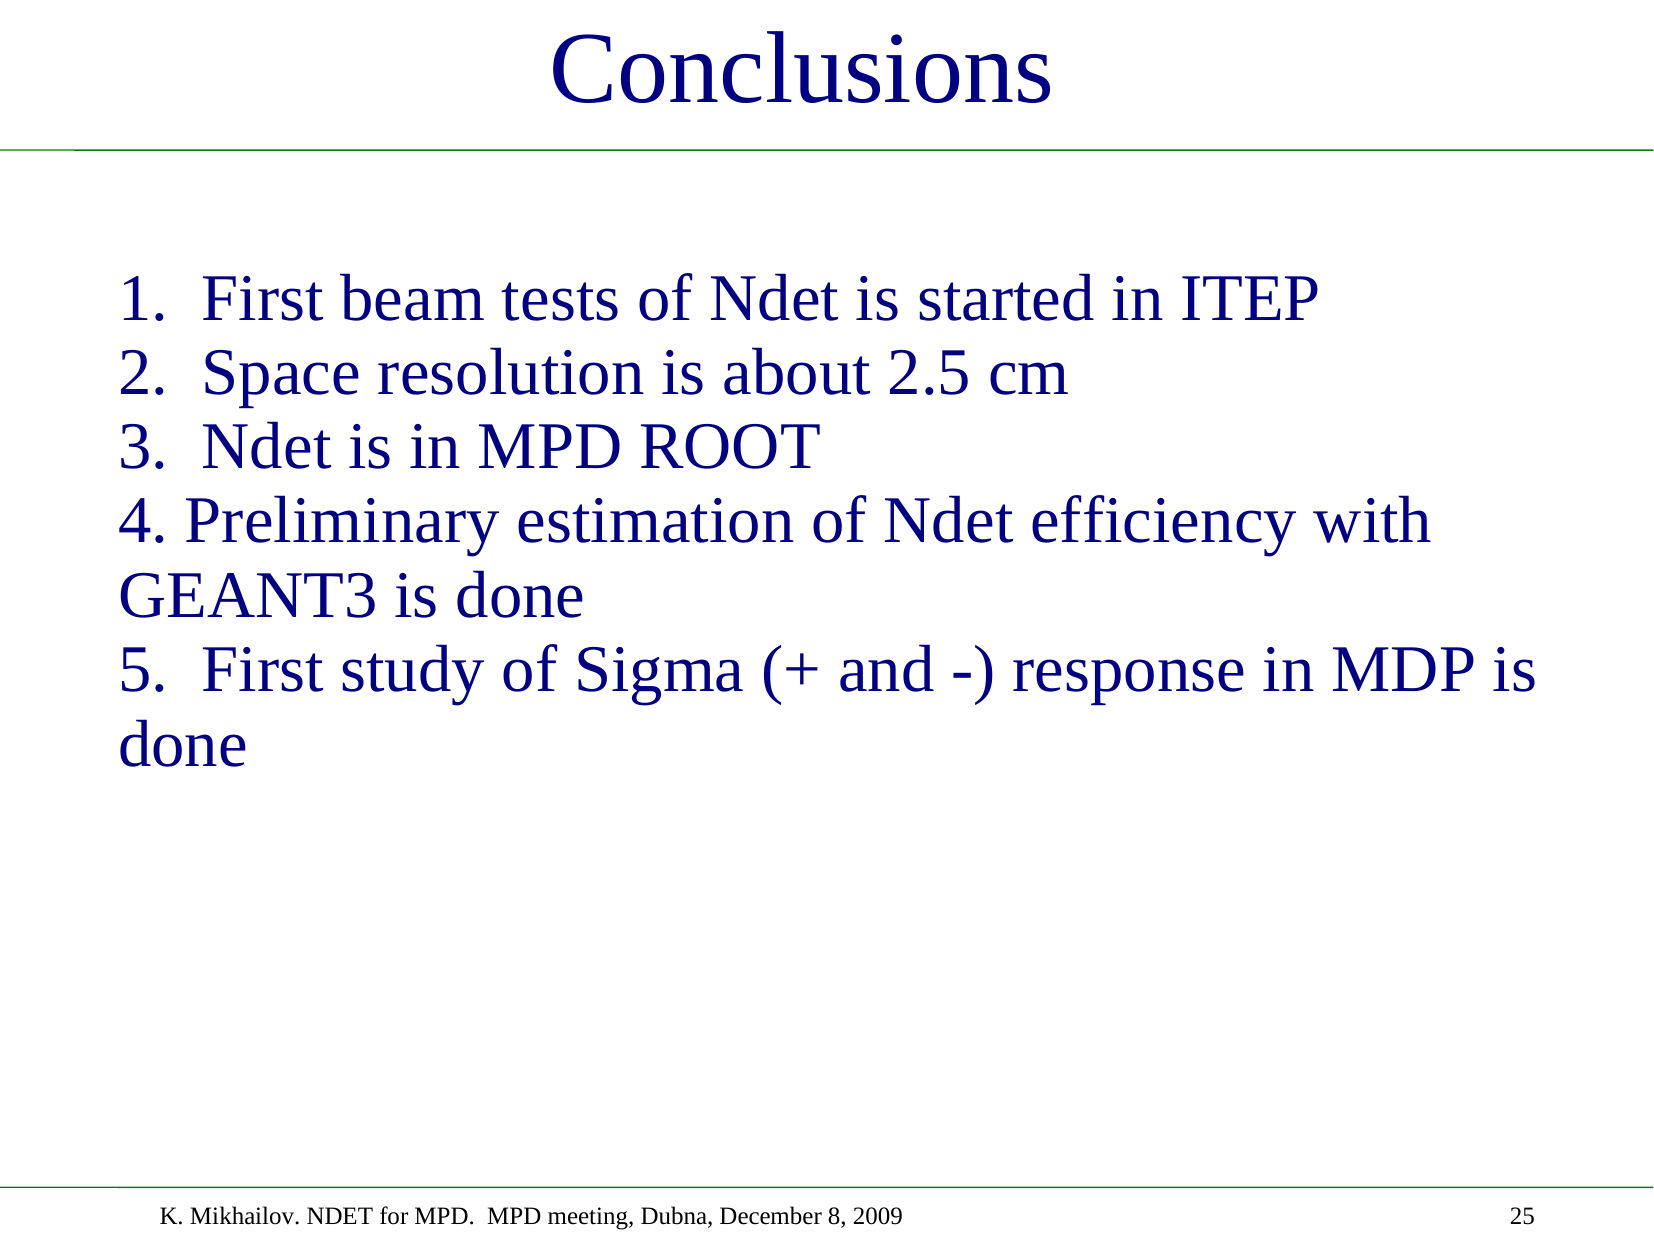

# Conclusions
1. First beam tests of Ndet is started in ITEP
2. Space resolution is about 2.5 cm
3. Ndet is in MPD ROOT
4. Preliminary estimation of Ndet efficiency with GEANT3 is done
5. First study of Sigma (+ and -) response in MDP is done
K. Mikhailov. NDET for MPD. MPD meeting, Dubna, December 8, 2009